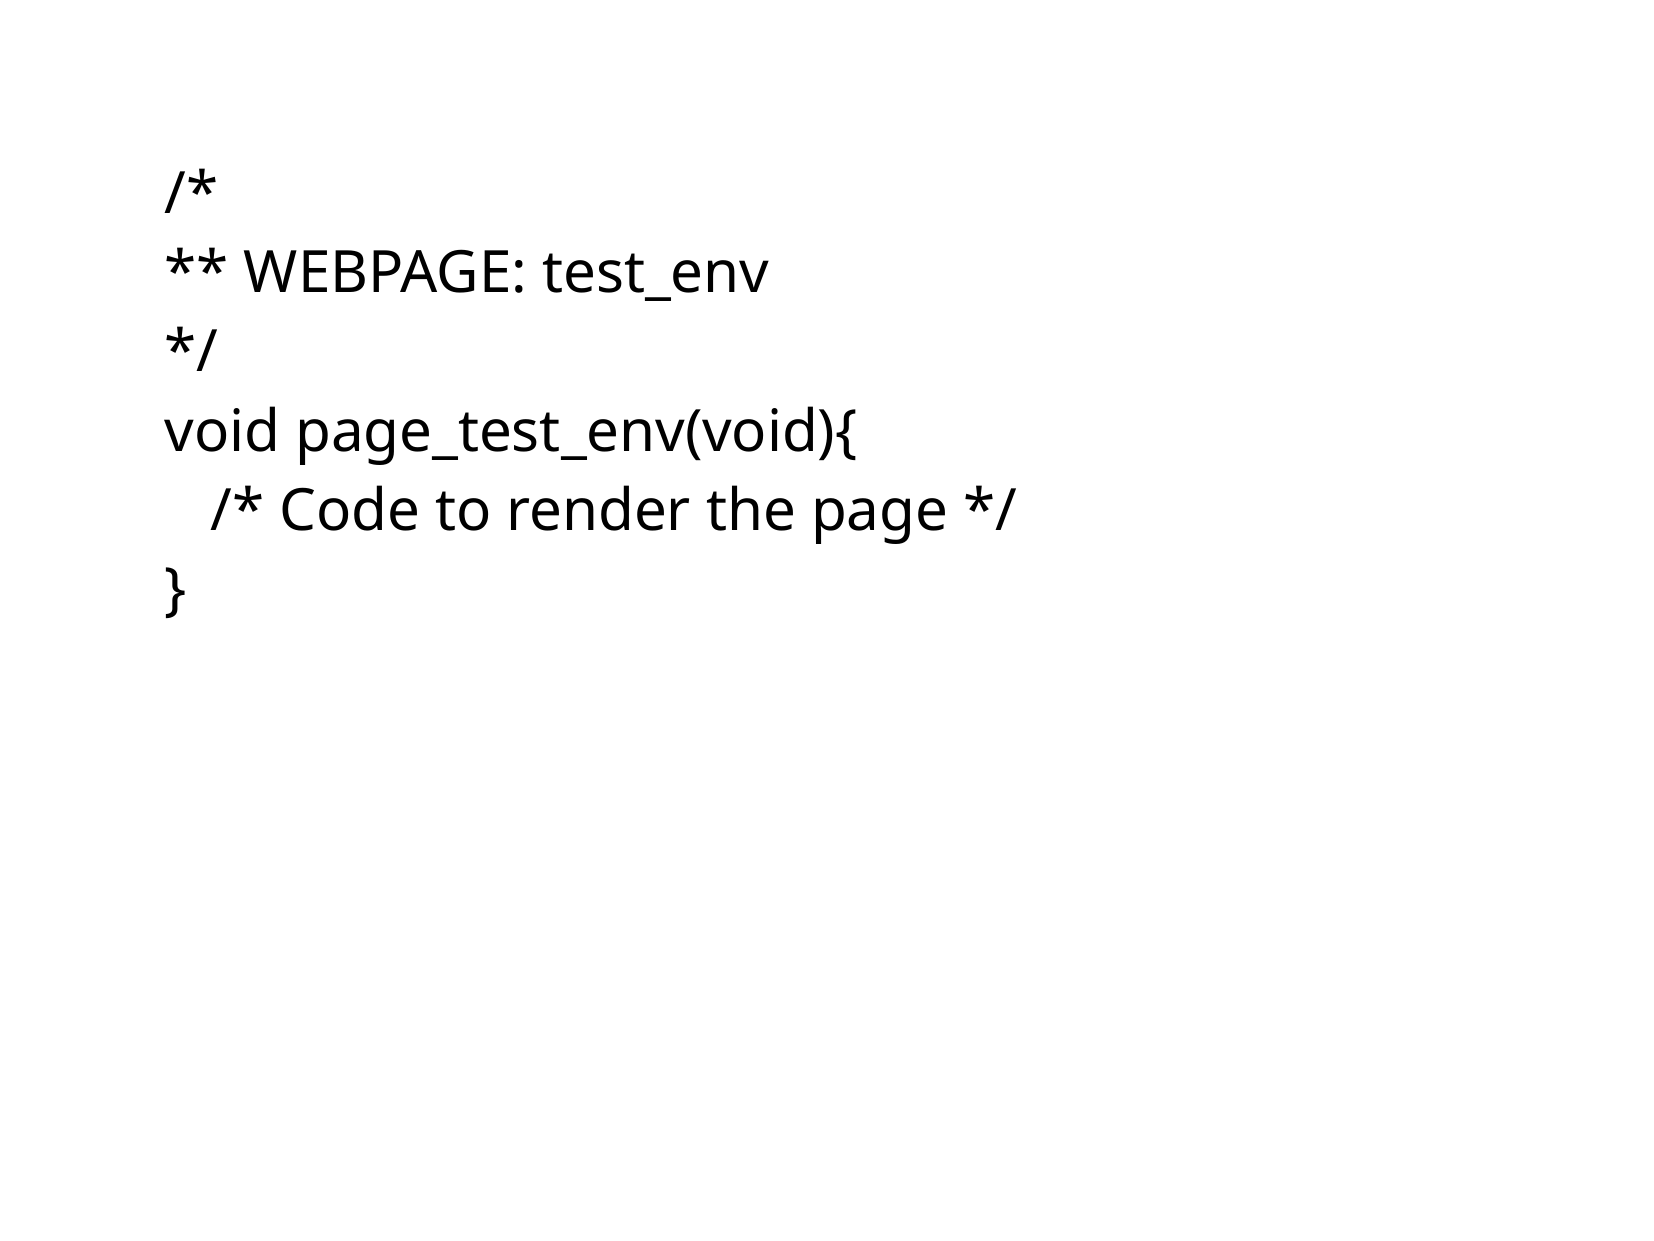

/*
** WEBPAGE: test_env
*/
void page_test_env(void){
 /* Code to render the page */
}